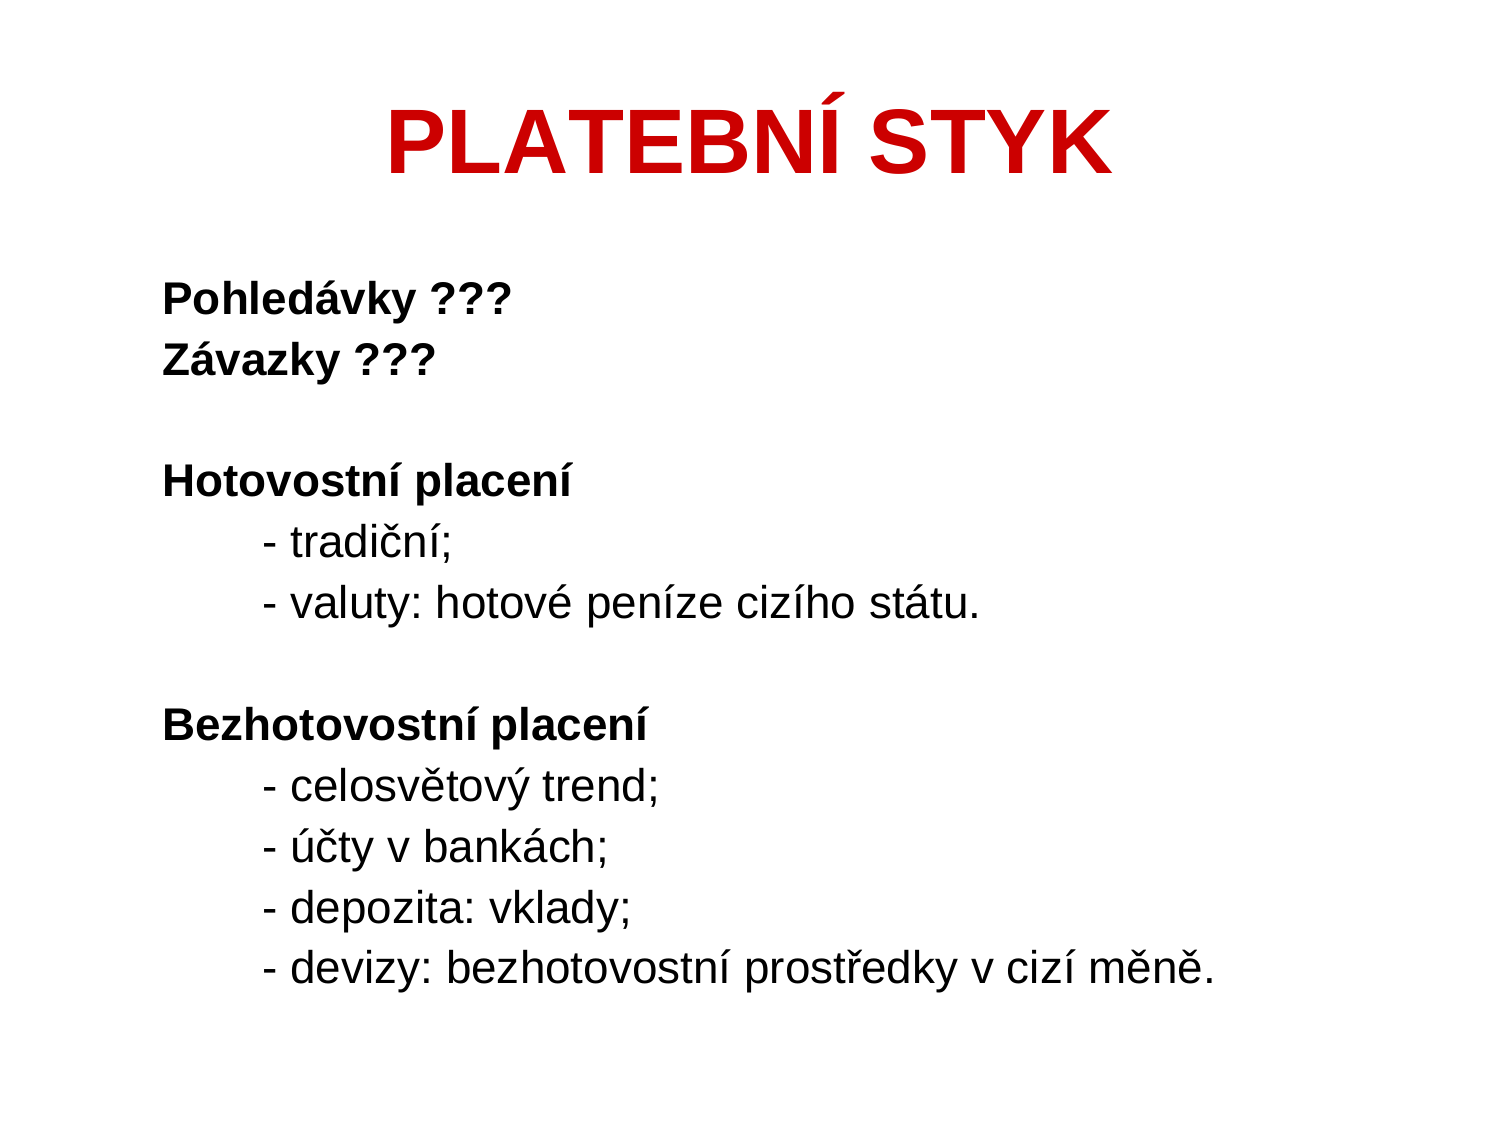

# PLATEBNÍ STYK
Pohledávky ???
Závazky ???
Hotovostní placení
	- tradiční;
	- valuty: hotové peníze cizího státu.
Bezhotovostní placení
	- celosvětový trend;
	- účty v bankách;
	- depozita: vklady;
	- devizy: bezhotovostní prostředky v cizí měně.